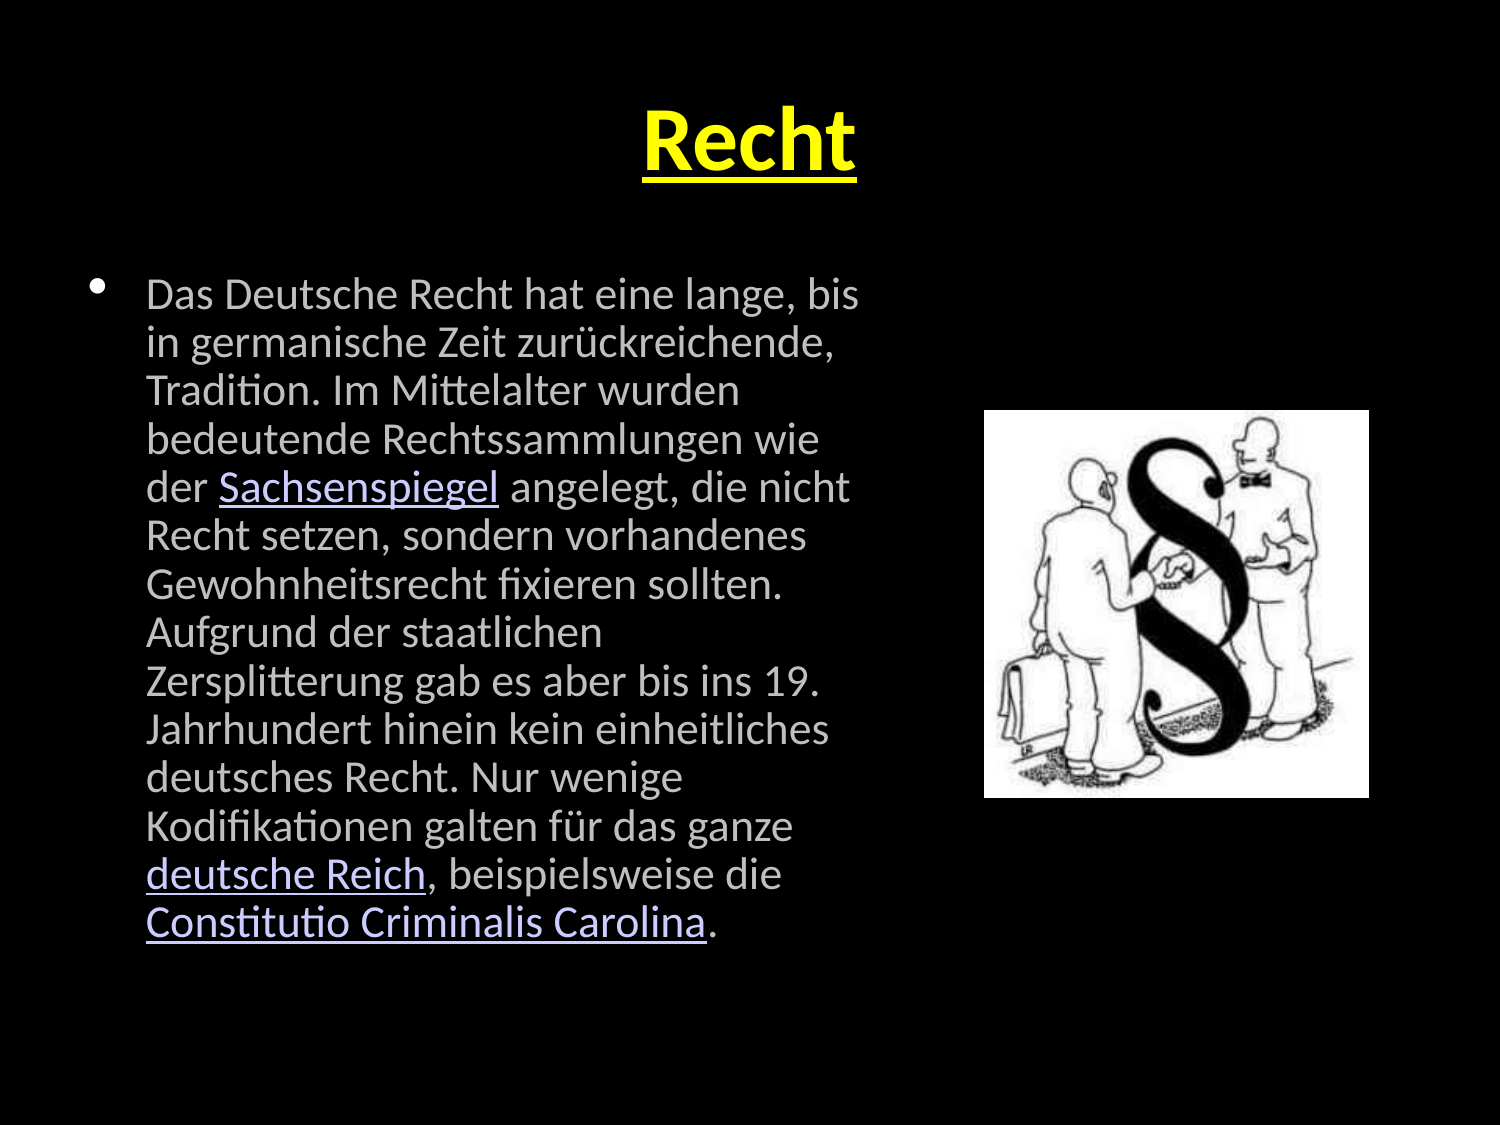

# Recht
Das Deutsche Recht hat eine lange, bis in germanische Zeit zurückreichende, Tradition. Im Mittelalter wurden bedeutende Rechtssammlungen wie der Sachsenspiegel angelegt, die nicht Recht setzen, sondern vorhandenes Gewohnheitsrecht fixieren sollten. Aufgrund der staatlichen Zersplitterung gab es aber bis ins 19. Jahrhundert hinein kein einheitliches deutsches Recht. Nur wenige Kodifikationen galten für das ganze deutsche Reich, beispielsweise die Constitutio Criminalis Carolina.